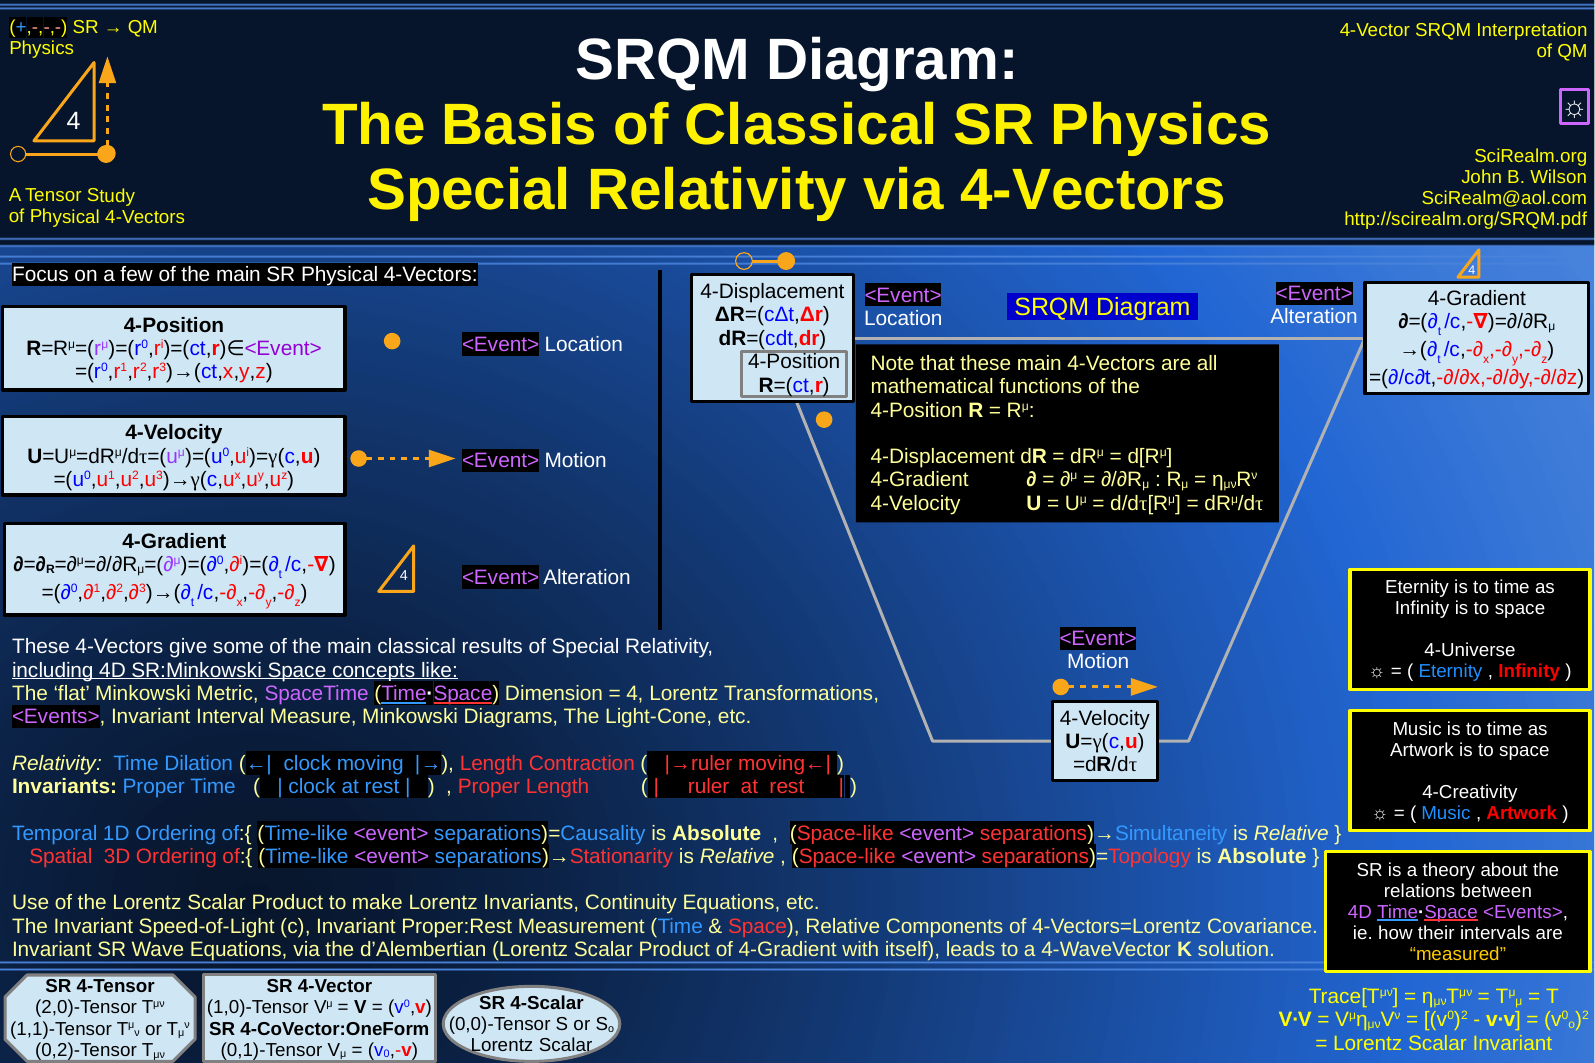

(+,-,-,-) SR → QM
Physics
A Tensor Study
of Physical 4-Vectors
4-Vector SRQM Interpretation
of QM
SciRealm.org
John B. Wilson
SciRealm@aol.com
http://scirealm.org/SRQM.pdf
# SRQM Diagram: The Basis of Classical SR Physics Special Relativity via 4-Vectors
4
☼
4
Focus on a few of the main SR Physical 4-Vectors:
						<Event> Location
						<Event> Motion
						<Event> Alteration
These 4-Vectors give some of the main classical results of Special Relativity,
including 4D SR:Minkowski Space concepts like:
The ‘flat’ Minkowski Metric, SpaceTime (Time·Space) Dimension = 4, Lorentz Transformations,
<Events>, Invariant Interval Measure, Minkowski Diagrams, The Light-Cone, etc.
Relativity: Time Dilation (←| clock moving |→), Length Contraction ( |→ruler moving←| )
Invariants: Proper Time ( | clock at rest | ) , Proper Length ( | ruler at rest | )
Temporal 1D Ordering of:{ (Time-like <event> separations)=Causality is Absolute , (Space-like <event> separations)→Simultaneity is Relative }
 Spatial 3D Ordering of:{ (Time-like <event> separations)→Stationarity is Relative , (Space-like <event> separations)=Topology is Absolute }
Use of the Lorentz Scalar Product to make Lorentz Invariants, Continuity Equations, etc.
The Invariant Speed-of-Light (c), Invariant Proper:Rest Measurement (Time & Space), Relative Components of 4-Vectors=Lorentz Covariance.
Invariant SR Wave Equations, via the d’Alembertian (Lorentz Scalar Product of 4-Gradient with itself), leads to a 4-WaveVector K solution.
4-Displacement
ΔR=(cΔt,Δr)
dR=(cdt,dr)
<Event> Alteration
<Event> Location
4-Gradient
∂=(∂t /c,-∇)=∂/∂Rμ
→(∂t /c,-∂x,-∂y,-∂z)
=(∂/c∂t,-∂/∂x,-∂/∂y,-∂/∂z)
 SRQM Diagram
4-Position
R=Rμ=(rμ)=(r0,ri)=(ct,r)∈<Event>
=(r0,r1,r2,r3)→(ct,x,y,z)
Note that these main 4-Vectors are all mathematical functions of the
4-Position R = Rμ:
4-Displacement dR = dRμ = d[Rμ]
4-Gradient	 ∂ = ∂μ = ∂/∂Rμ : Rμ = ημνRν
4-Velocity	 U = Uμ = d/dτ[Rμ] = dRμ/dτ
4-Position
R=(ct,r)
4-Velocity
U=Uμ=dRμ/dτ=(uμ)=(u0,ui)=γ(c,u)
=(u0,u1,u2,u3)→γ(c,ux,uy,uz)
4-Gradient
∂=∂R=∂μ=∂/∂Rμ=(∂μ)=(∂0,∂i)=(∂t /c,-∇)
=(∂0,∂1,∂2,∂3)→(∂t /c,-∂x,-∂y,-∂z)
 4
Eternity is to time as Infinity is to space
4-Universe
☼ = ( Eternity , Infinity )
<Event> Motion
4-Velocity
U=γ(c,u)
=dR/dτ
Music is to time as Artwork is to space
4-Creativity
☼ = ( Music , Artwork )
SR is a theory about the relations between
4D Time·Space <Events>,
ie. how their intervals are “measured”
SR 4-Tensor
(2,0)-Tensor Tμν
(1,1)-Tensor Tμν or Tμν
(0,2)-Tensor Tμν
SR 4-Vector
(1,0)-Tensor Vμ = V = (v0,v)
SR 4-CoVector:OneForm
(0,1)-Tensor Vμ = (v0,-v)
Trace[Tμν] = ημνTμν = Tμμ = T
V∙V = VμημνVν = [(v0)2 - v∙v] = (v0o)2
= Lorentz Scalar Invariant
SR 4-Scalar
(0,0)-Tensor S or So
Lorentz Scalar